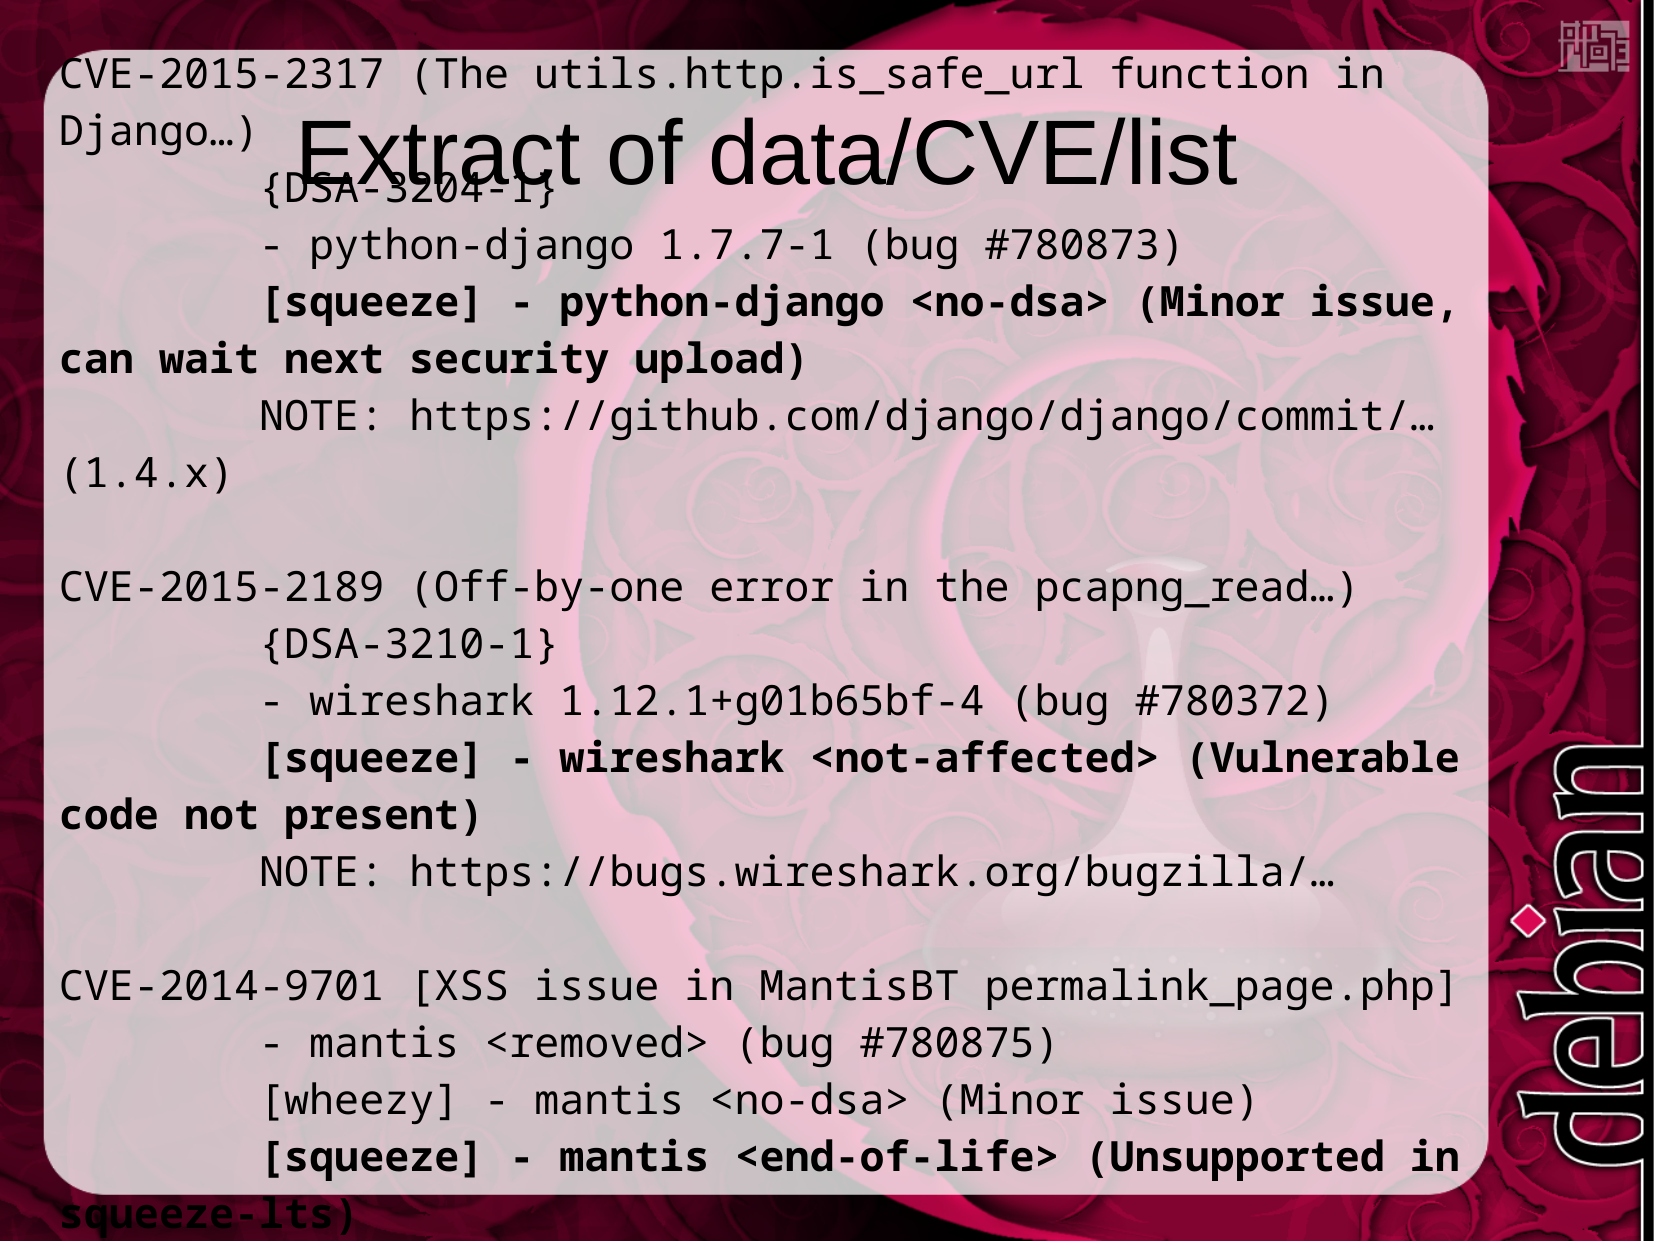

CVE-2015-2317 (The utils.http.is_safe_url function in Django…)
 {DSA-3204-1}
 - python-django 1.7.7-1 (bug #780873)
 [squeeze] - python-django <no-dsa> (Minor issue, can wait next security upload)
 NOTE: https://github.com/django/django/commit/… (1.4.x)
CVE-2015-2189 (Off-by-one error in the pcapng_read…)
 {DSA-3210-1}
 - wireshark 1.12.1+g01b65bf-4 (bug #780372)
 [squeeze] - wireshark <not-affected> (Vulnerable code not present)
 NOTE: https://bugs.wireshark.org/bugzilla/…
CVE-2014-9701 [XSS issue in MantisBT permalink_page.php]
 - mantis <removed> (bug #780875)
 [wheezy] - mantis <no-dsa> (Minor issue)
 [squeeze] - mantis <end-of-life> (Unsupported in squeeze-lts)
 NOTE: Fixed by https://github.com/mantisbt/… (1.2.x)
# Extract of data/CVE/list